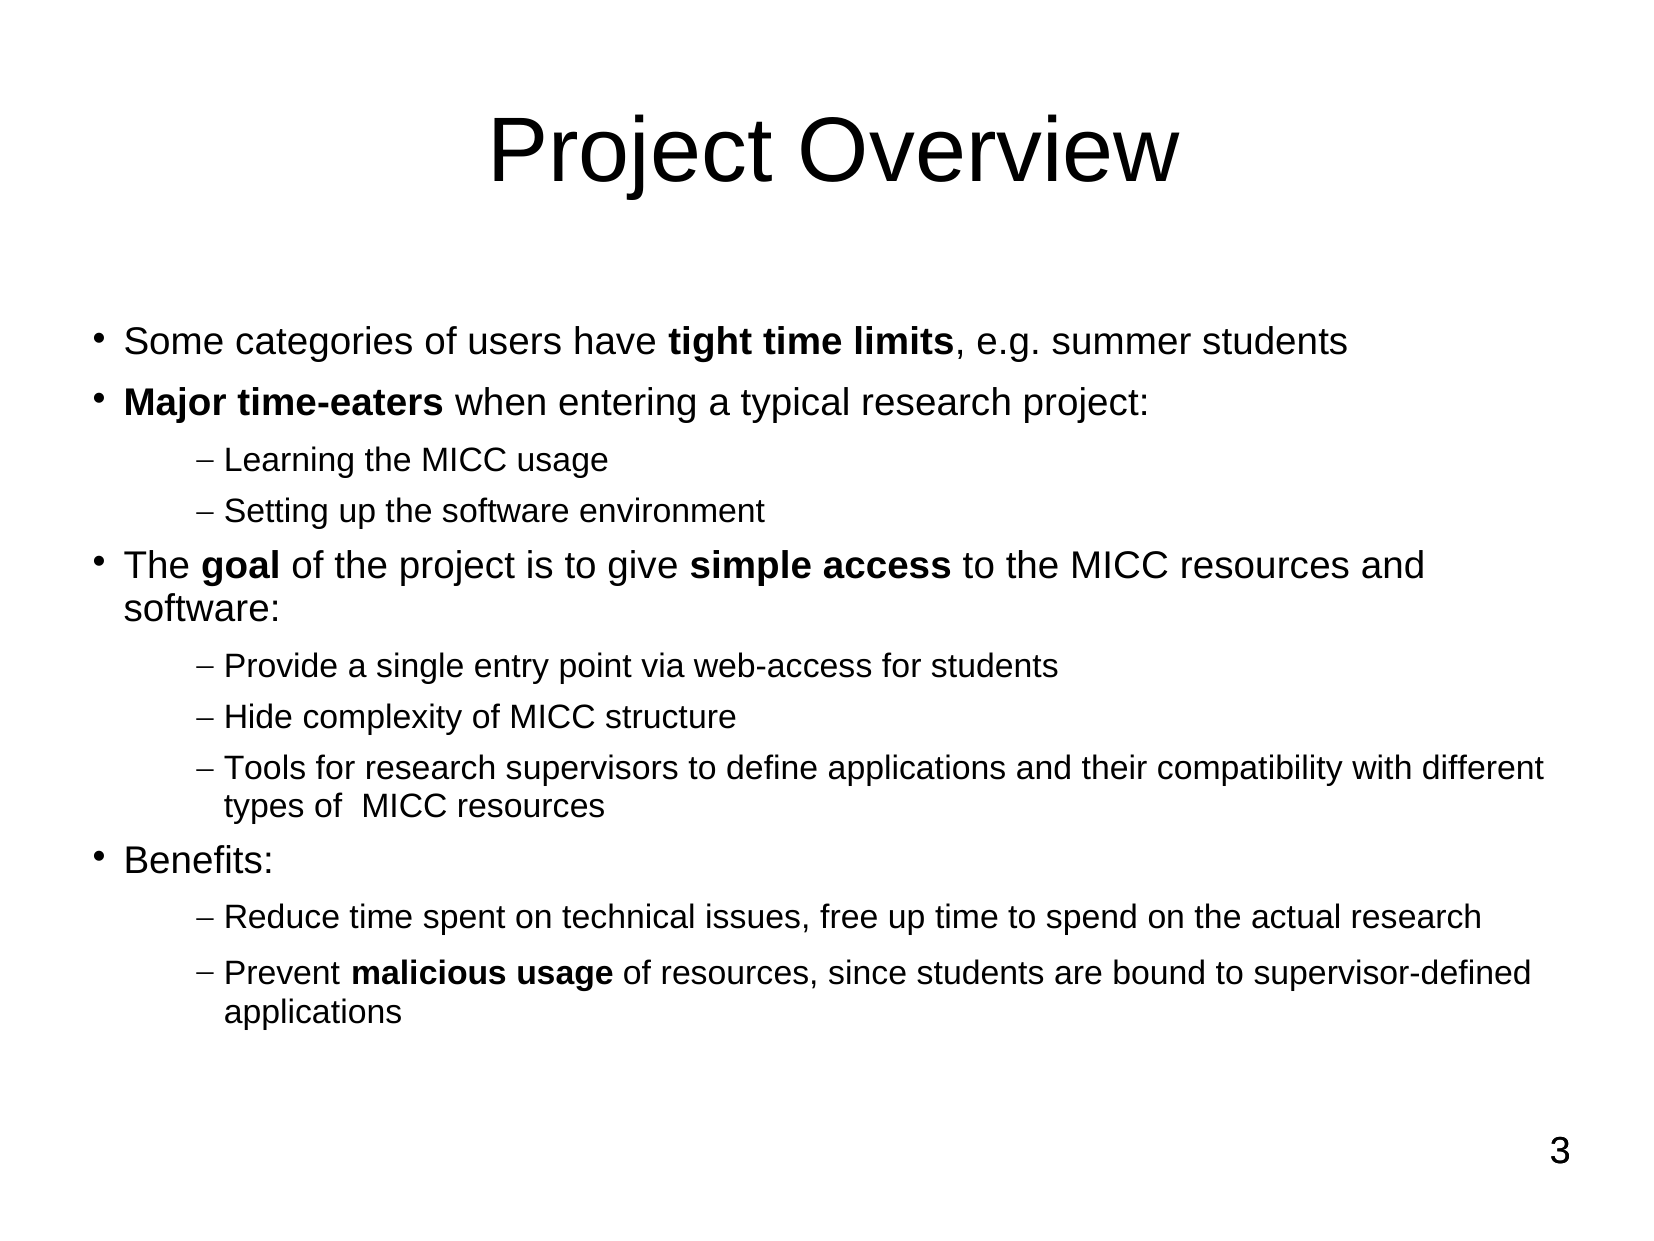

# Project Overview
Some categories of users have tight time limits, e.g. summer students
Major time-eaters when entering a typical research project:
Learning the MICC usage
Setting up the software environment
The goal of the project is to give simple access to the MICC resources and software:
Provide a single entry point via web-access for students
Hide complexity of MICC structure
Tools for research supervisors to define applications and their compatibility with different types of MICC resources
Benefits:
Reduce time spent on technical issues, free up time to spend on the actual research
Prevent malicious usage of resources, since students are bound to supervisor-defined applications
3